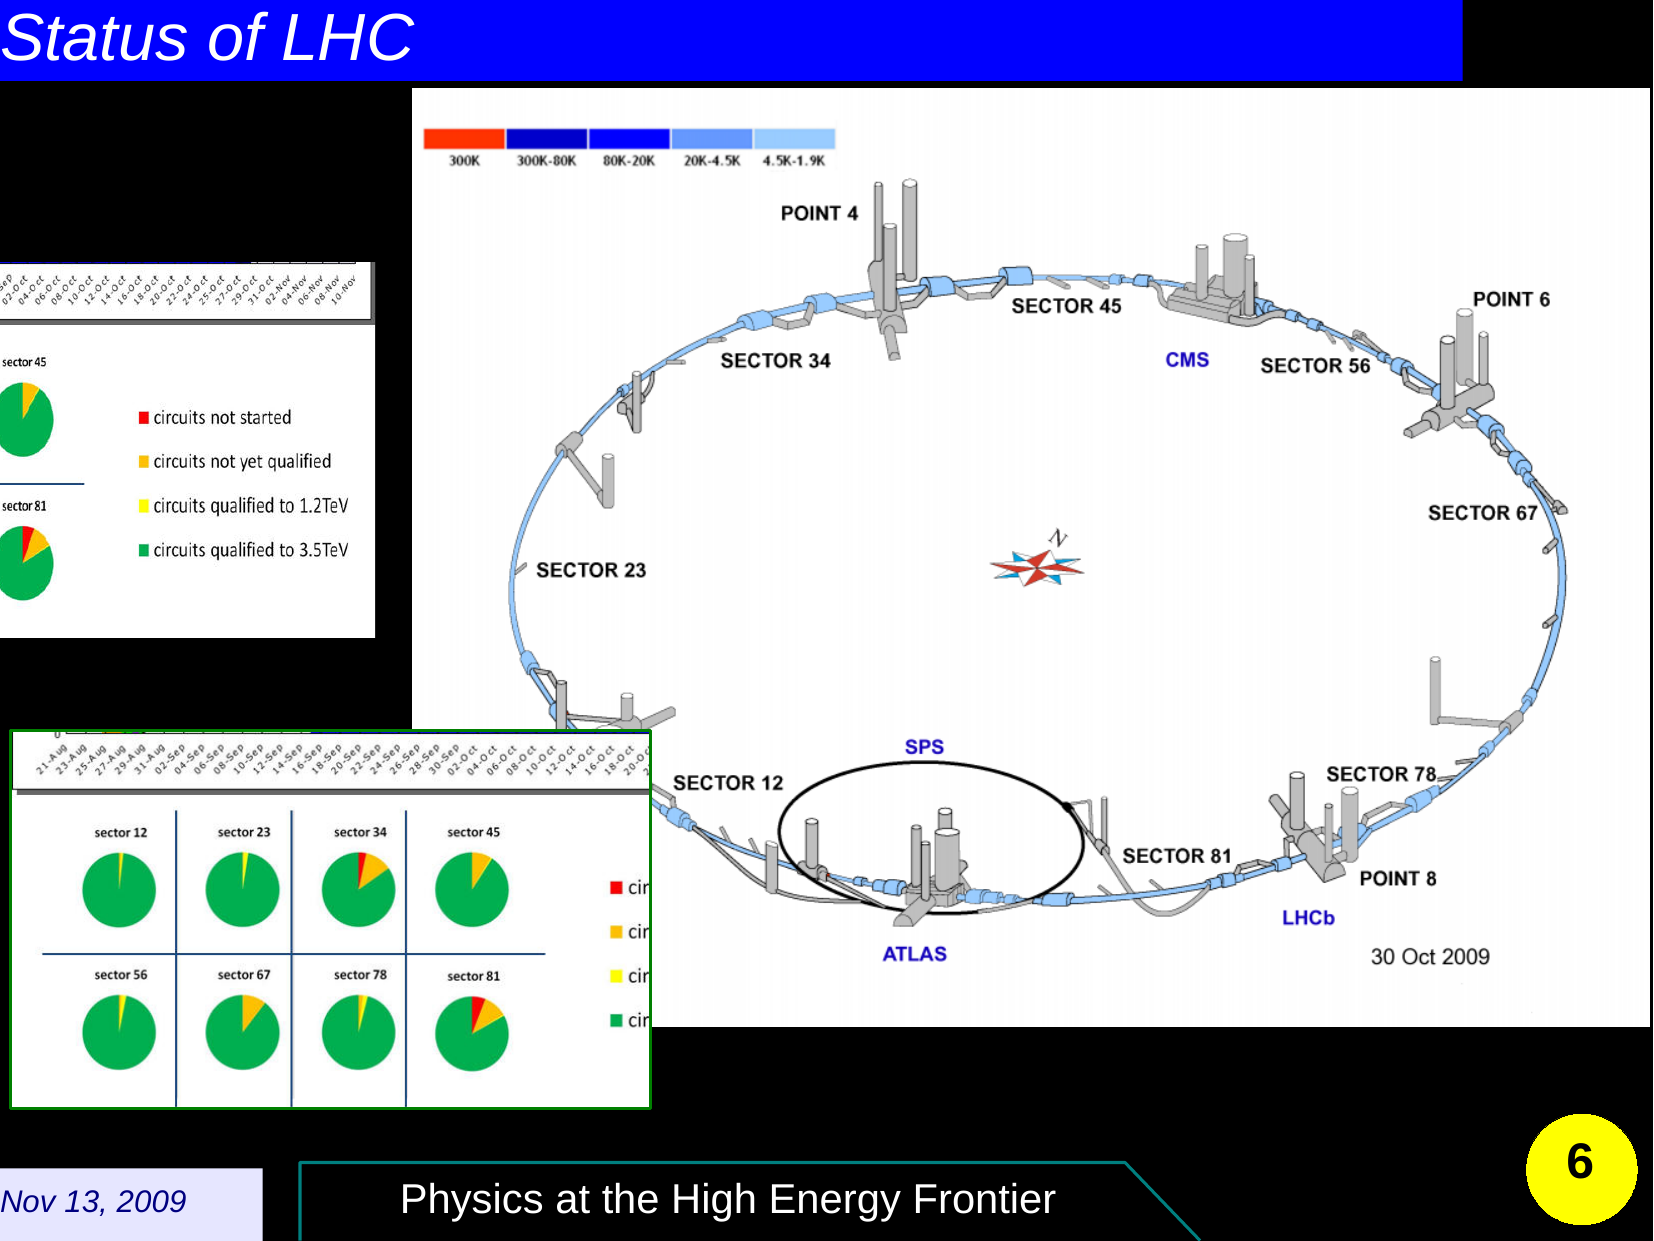

# Status of LHC
6
Physics at the High Energy Frontier
Nov 13, 2009